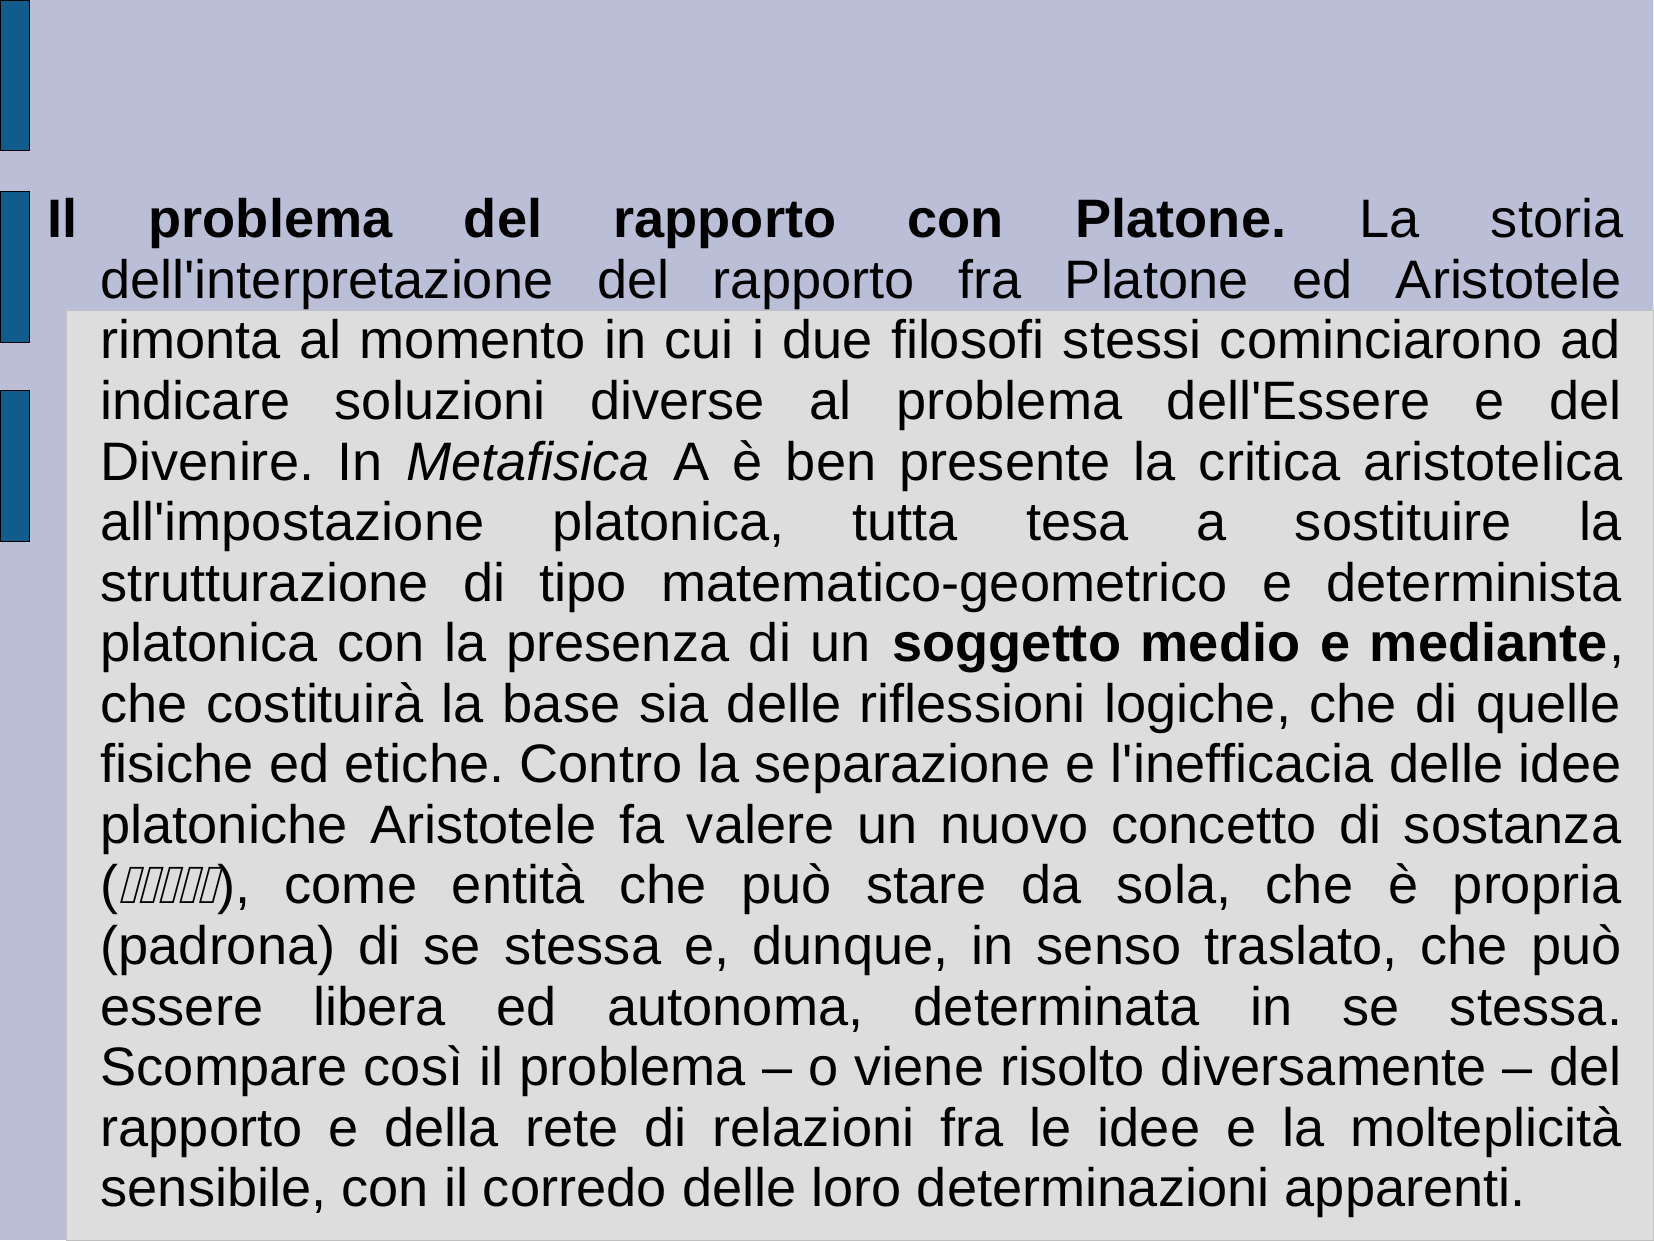

#
Il problema del rapporto con Platone. La storia dell'interpretazione del rapporto fra Platone ed Aristotele rimonta al momento in cui i due filosofi stessi cominciarono ad indicare soluzioni diverse al problema dell'Essere e del Divenire. In Metafisica A è ben presente la critica aristotelica all'impostazione platonica, tutta tesa a sostituire la strutturazione di tipo matematico-geometrico e determinista platonica con la presenza di un soggetto medio e mediante, che costituirà la base sia delle riflessioni logiche, che di quelle fisiche ed etiche. Contro la separazione e l'inefficacia delle idee platoniche Aristotele fa valere un nuovo concetto di sostanza (), come entità che può stare da sola, che è propria (padrona) di se stessa e, dunque, in senso traslato, che può essere libera ed autonoma, determinata in se stessa. Scompare così il problema – o viene risolto diversamente – del rapporto e della rete di relazioni fra le idee e la molteplicità sensibile, con il corredo delle loro determinazioni apparenti.